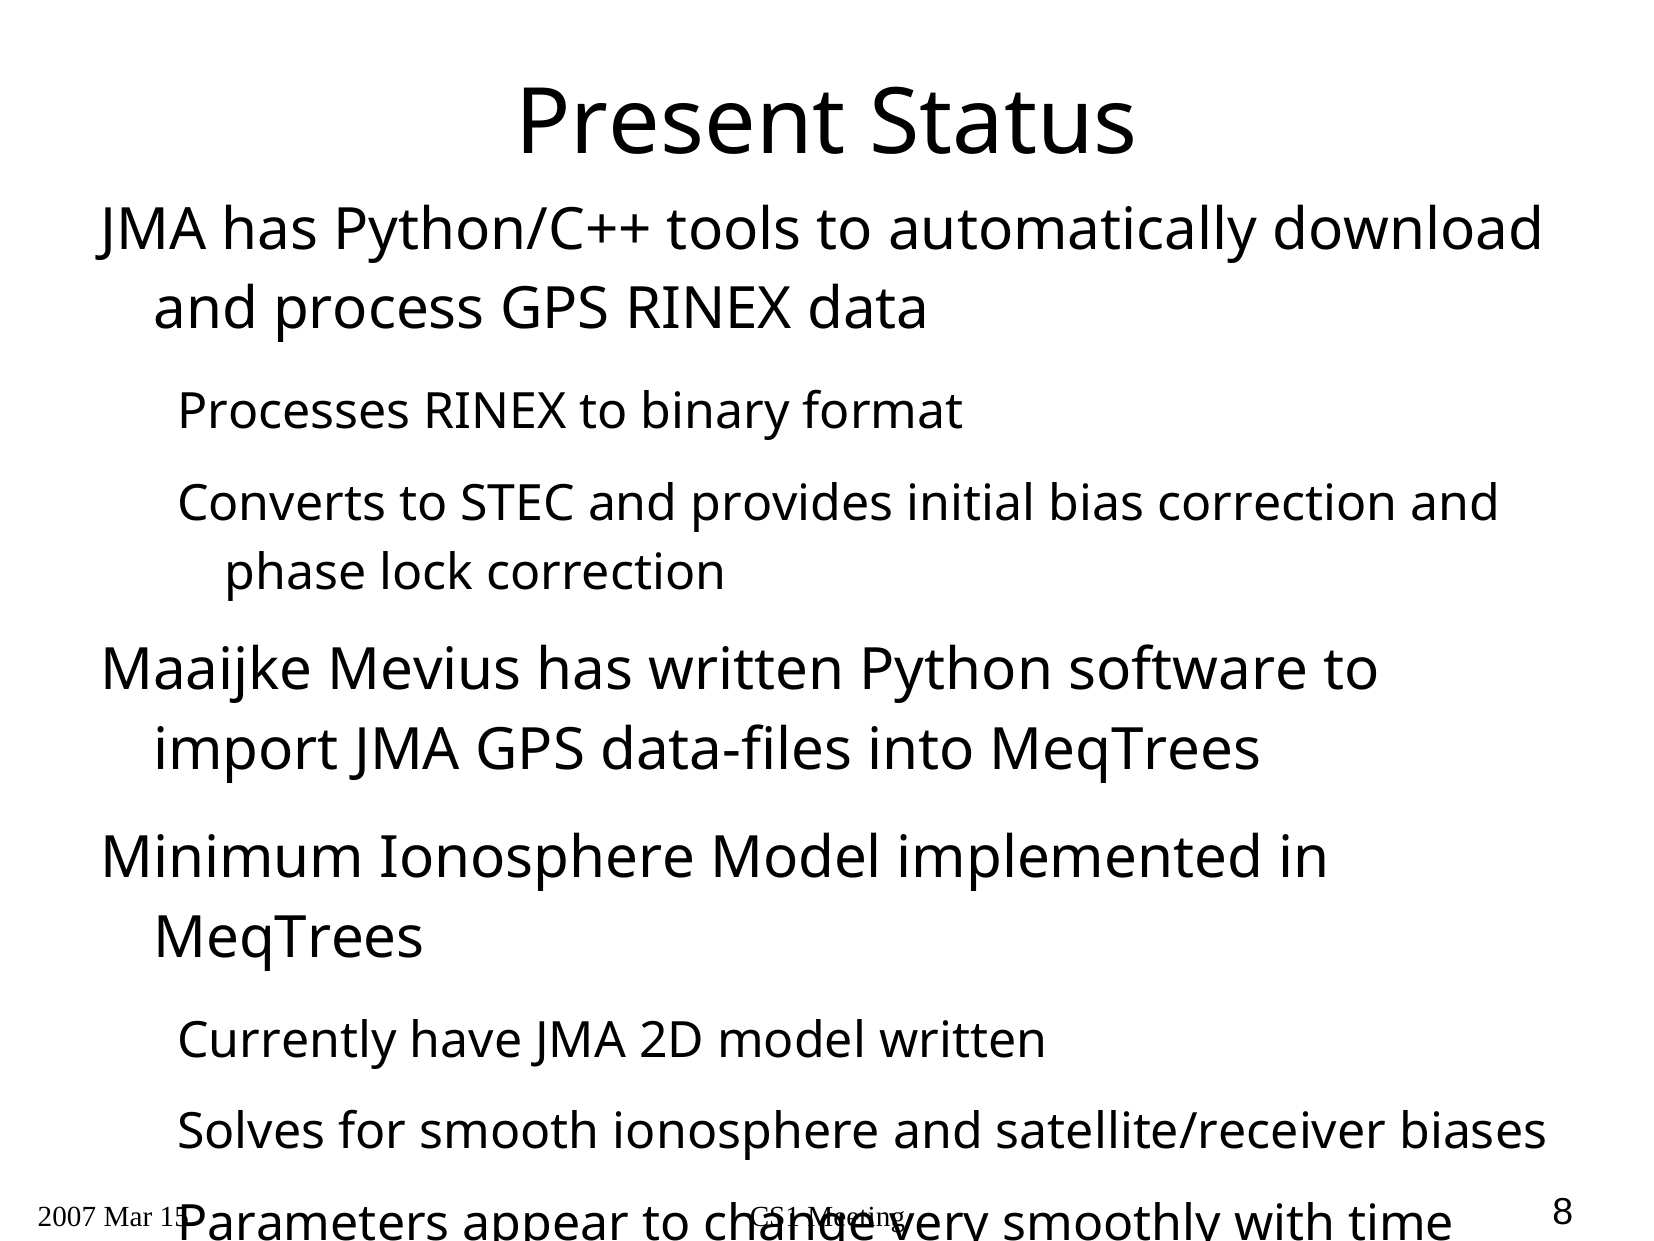

# Present Status
JMA has Python/C++ tools to automatically download and process GPS RINEX data
Processes RINEX to binary format
Converts to STEC and provides initial bias correction and phase lock correction
Maaijke Mevius has written Python software to import JMA GPS data-files into MeqTrees
Minimum Ionosphere Model implemented in MeqTrees
Currently have JMA 2D model written
Solves for smooth ionosphere and satellite/receiver biases
Parameters appear to change very smoothly with time